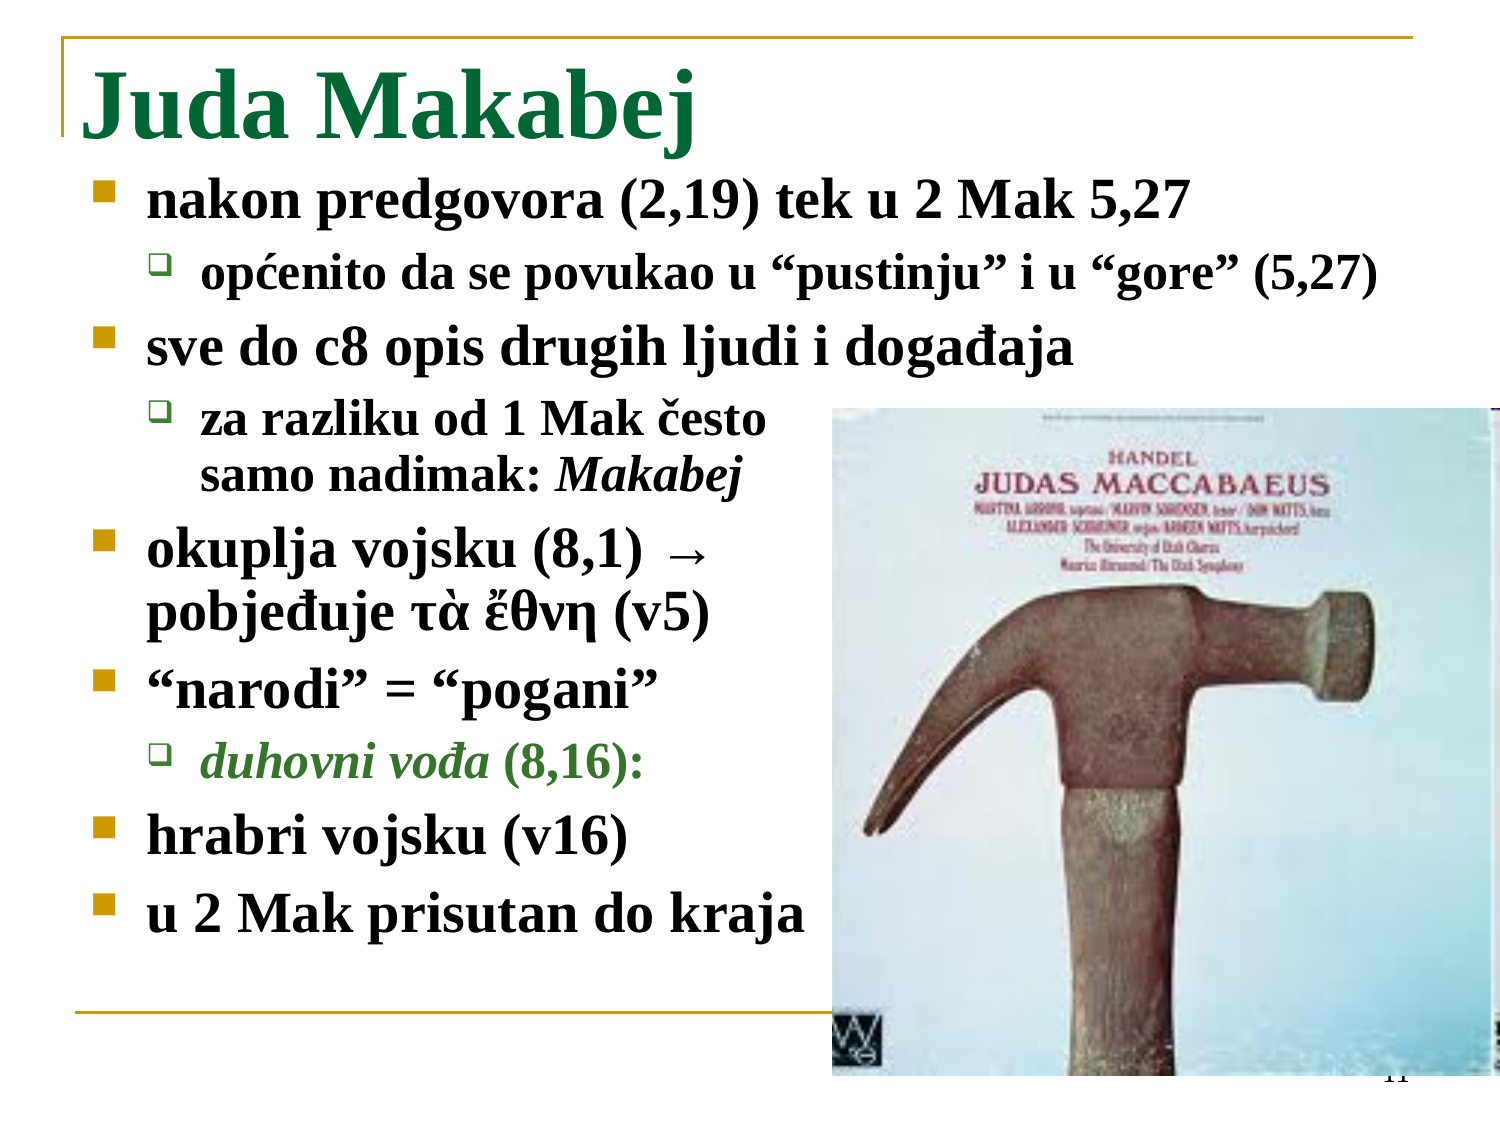

# Juda Makabej
nakon predgovora (2,19) tek u 2 Mak 5,27
općenito da se povukao u “pustinju” i u “gore” (5,27)
sve do c8 opis drugih ljudi i događaja
za razliku od 1 Mak često
samo nadimak: Makabej
okuplja vojsku (8,1) →
pobjeđuje τὰ ἔθνη (v5)
“narodi” = “pogani”
duhovni vođa (8,16):
hrabri vojsku (v16)
u 2 Mak prisutan do kraja